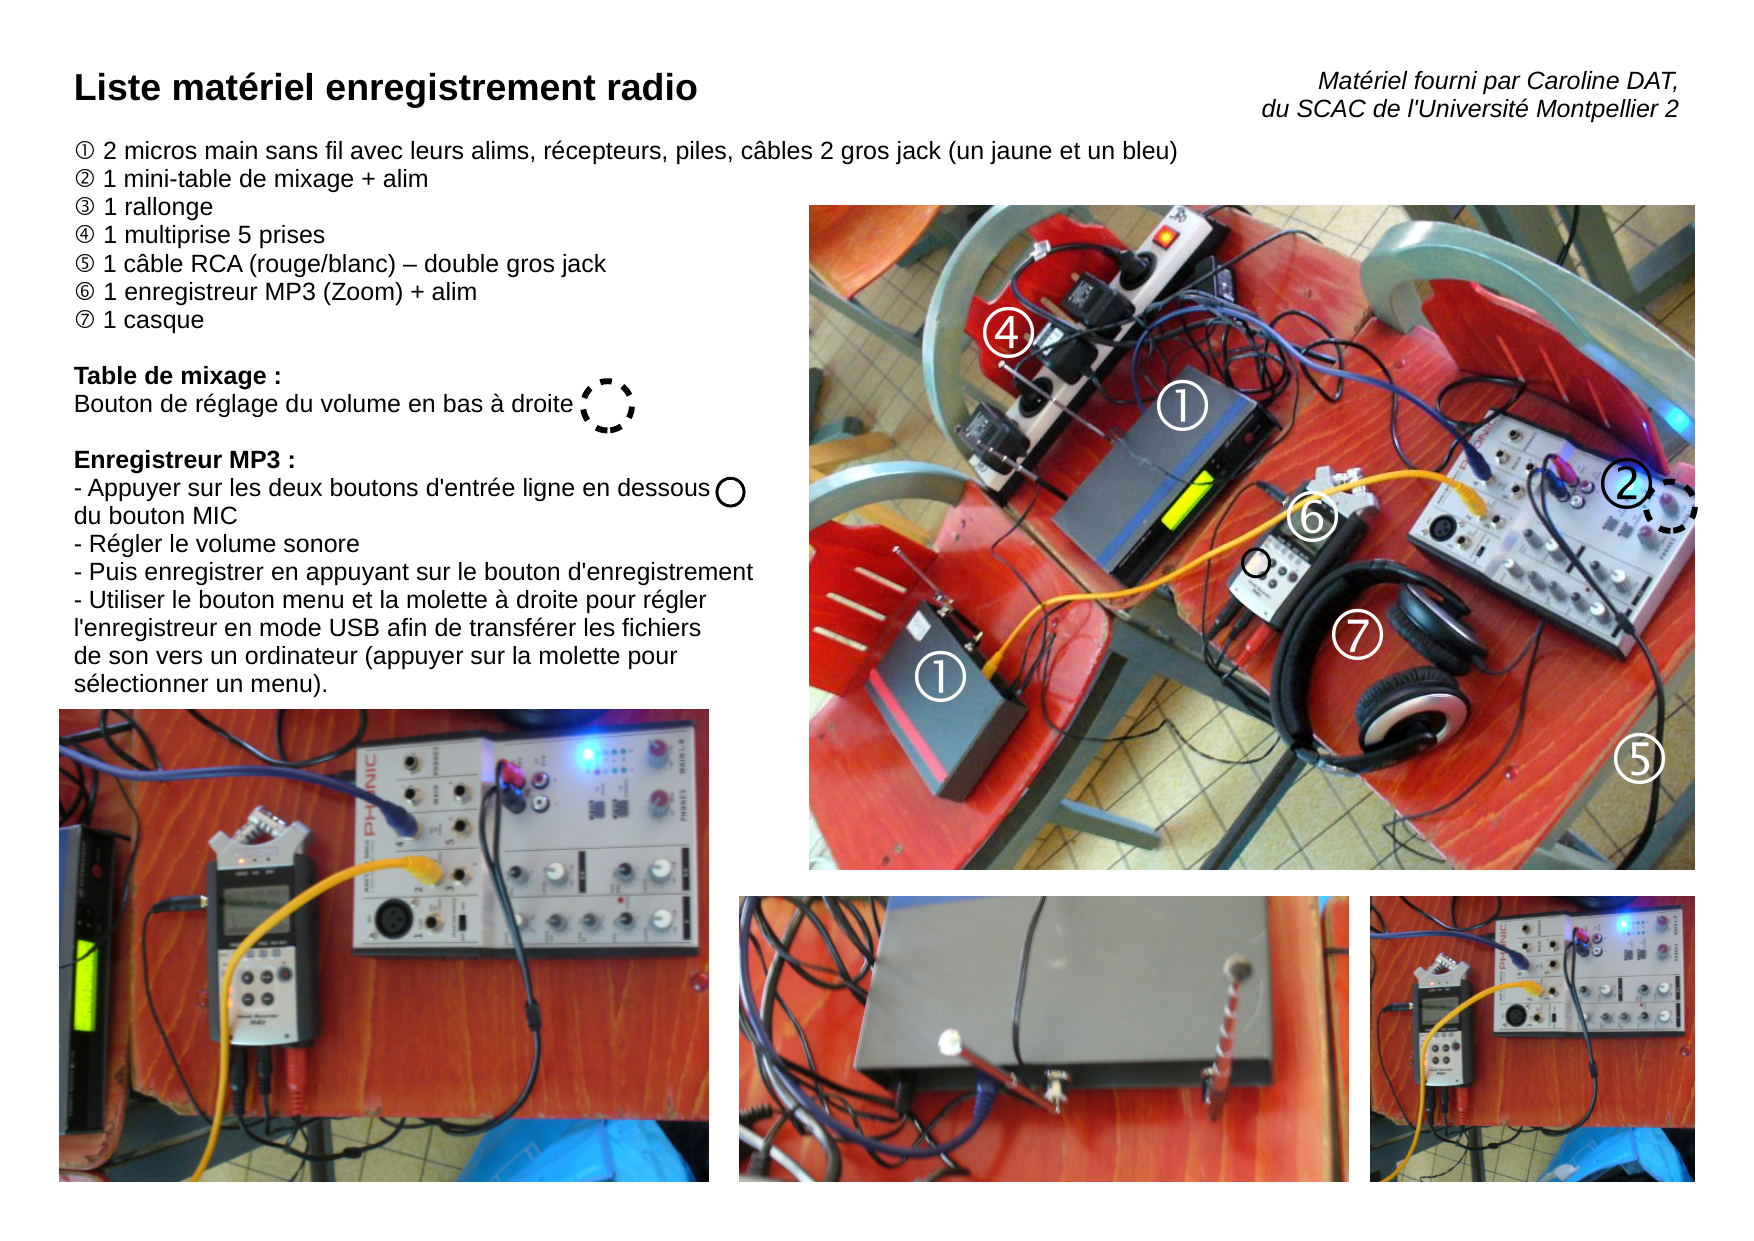

Liste matériel enregistrement radio
 2 micros main sans fil avec leurs alims, récepteurs, piles, câbles 2 gros jack (un jaune et un bleu)
 1 mini-table de mixage + alim
 1 rallonge
 1 multiprise 5 prises
 1 câble RCA (rouge/blanc) – double gros jack
 1 enregistreur MP3 (Zoom) + alim
 1 casque
Table de mixage :
Bouton de réglage du volume en bas à droite
Enregistreur MP3 :
- Appuyer sur les deux boutons d'entrée ligne en dessous
du bouton MIC
- Régler le volume sonore
- Puis enregistrer en appuyant sur le bouton d'enregistrement
- Utiliser le bouton menu et la molette à droite pour régler
l'enregistreur en mode USB afin de transférer les fichiers
de son vers un ordinateur (appuyer sur la molette pour
sélectionner un menu).
Matériel fourni par Caroline DAT,
du SCAC de l'Université Montpellier 2






